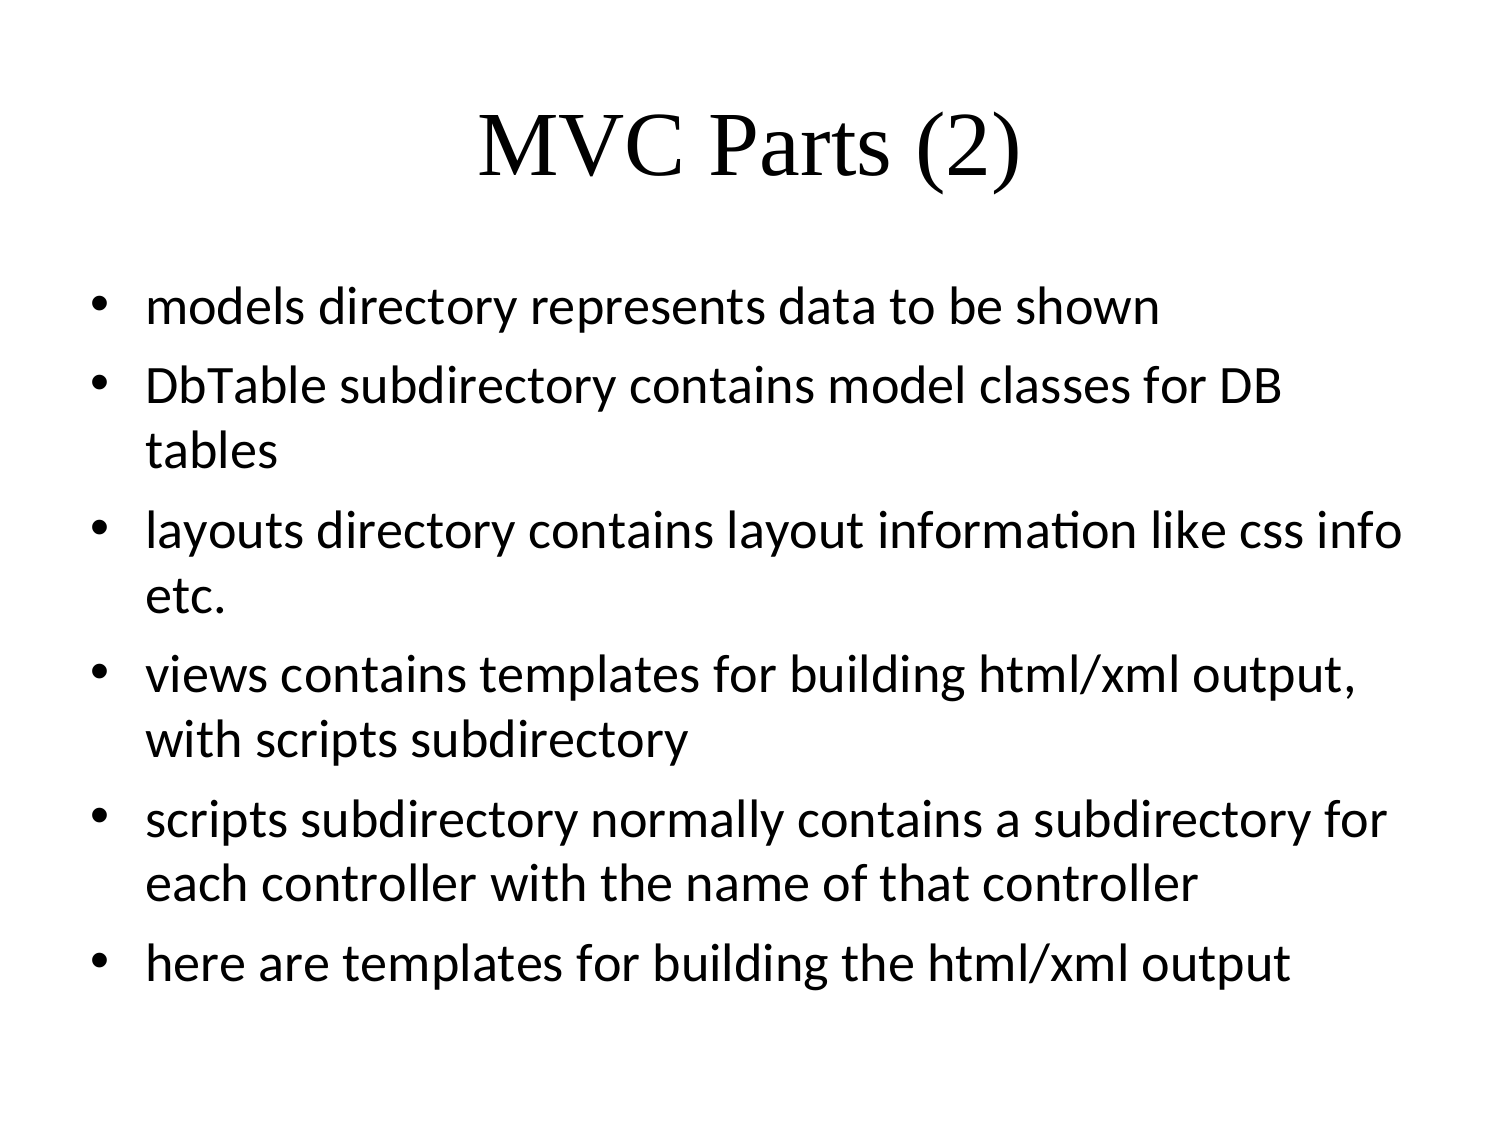

MVC Parts (2)‏
models directory represents data to be shown
DbTable subdirectory contains model classes for DB tables
layouts directory contains layout information like css info etc.
views contains templates for building html/xml output, with scripts subdirectory
scripts subdirectory normally contains a subdirectory for each controller with the name of that controller
here are templates for building the html/xml output